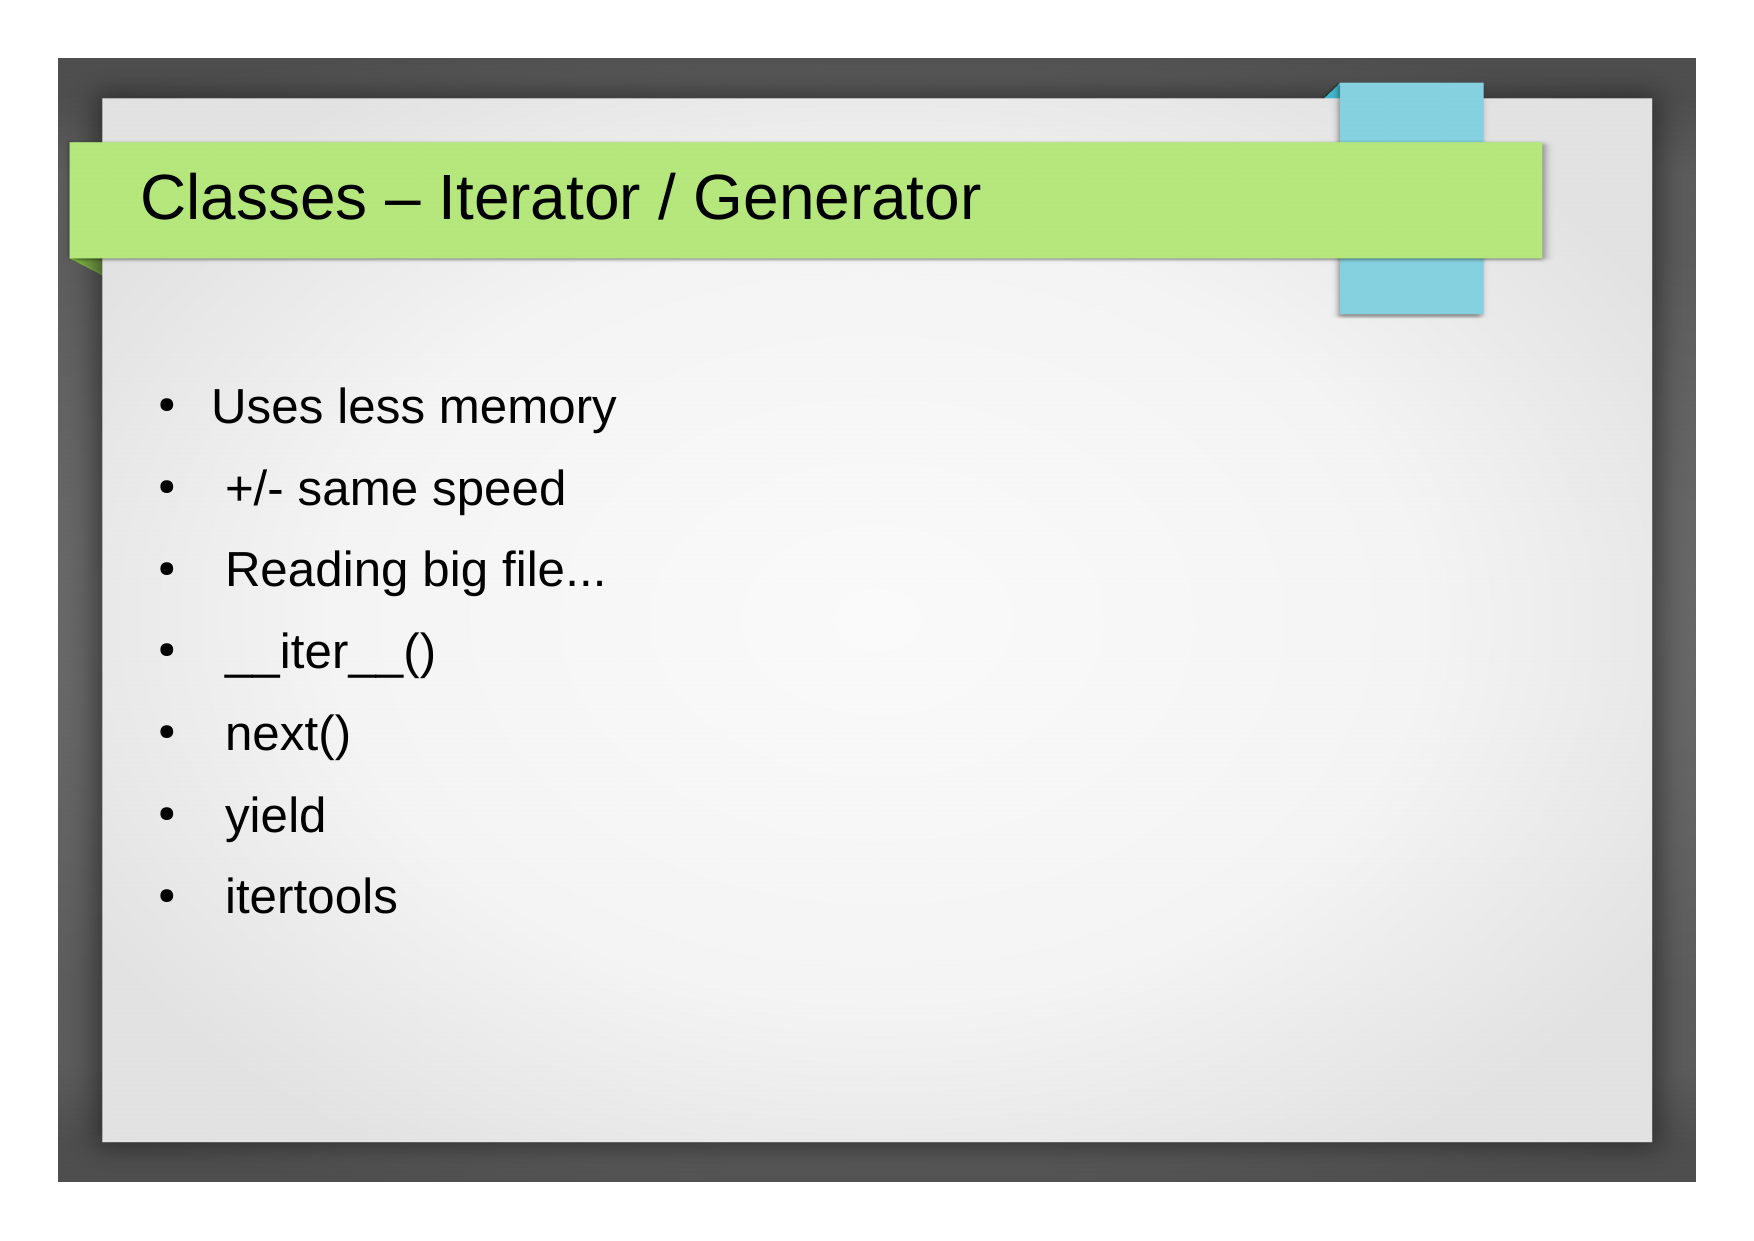

# Classes – Iterator / Generator
Uses less memory
 +/- same speed
 Reading big file...
 __iter__()
 next()
 yield
 itertools